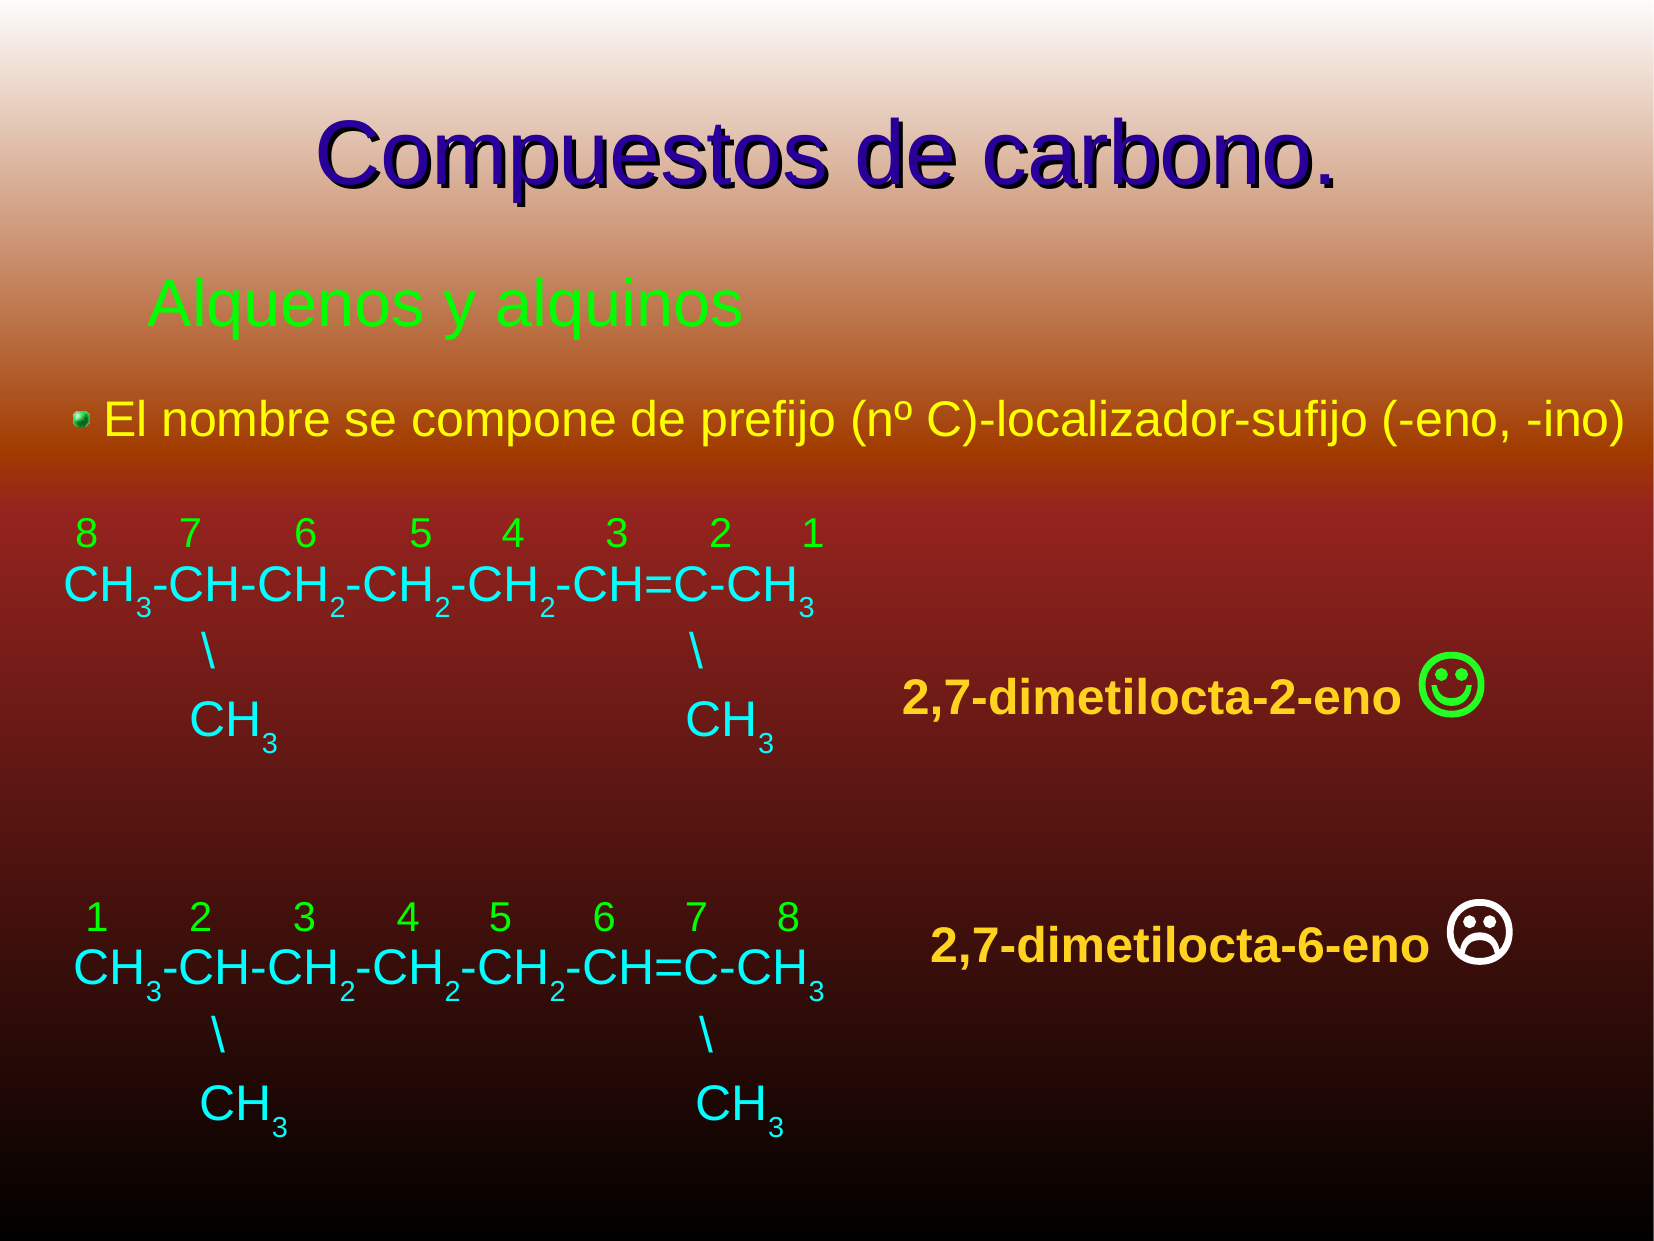

# Compuestos de carbono.
Alquenos y alquinos
 El nombre se compone de prefijo (nº C)-localizador-sufijo (-eno, -ino)
 8 7 6 5 4 3 2 1
CH3-CH-CH2-CH2-CH2-CH=C-CH3
 \ \
 CH3 CH3
2,7-dimetilocta-2-eno 
 1 2 3 4 5 6 7 8
CH3-CH-CH2-CH2-CH2-CH=C-CH3
 \ \
 CH3 CH3
2,7-dimetilocta-6-eno 